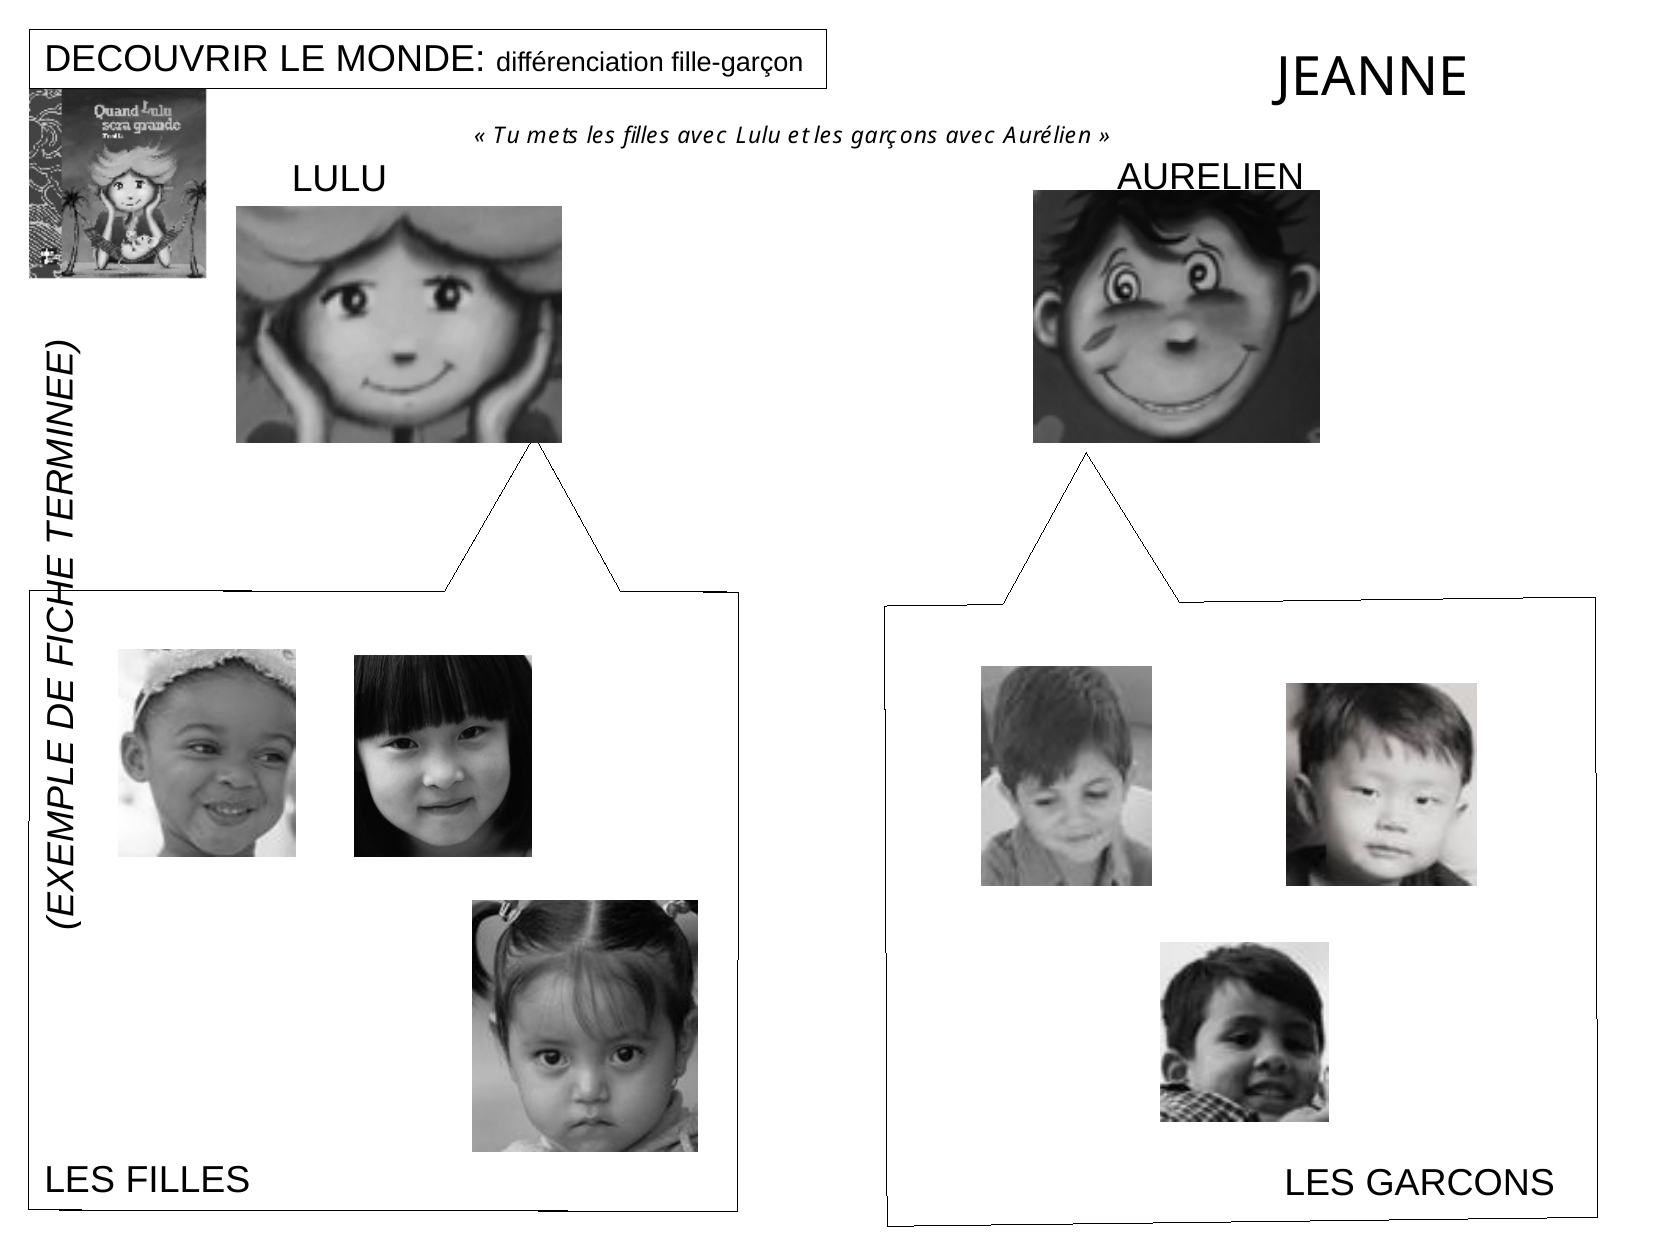

JEANNE
DECOUVRIR LE MONDE: différenciation fille-garçon
AURELIEN
LULU
(EXEMPLE DE FICHE TERMINEE)
LES FILLES
LES GARCONS